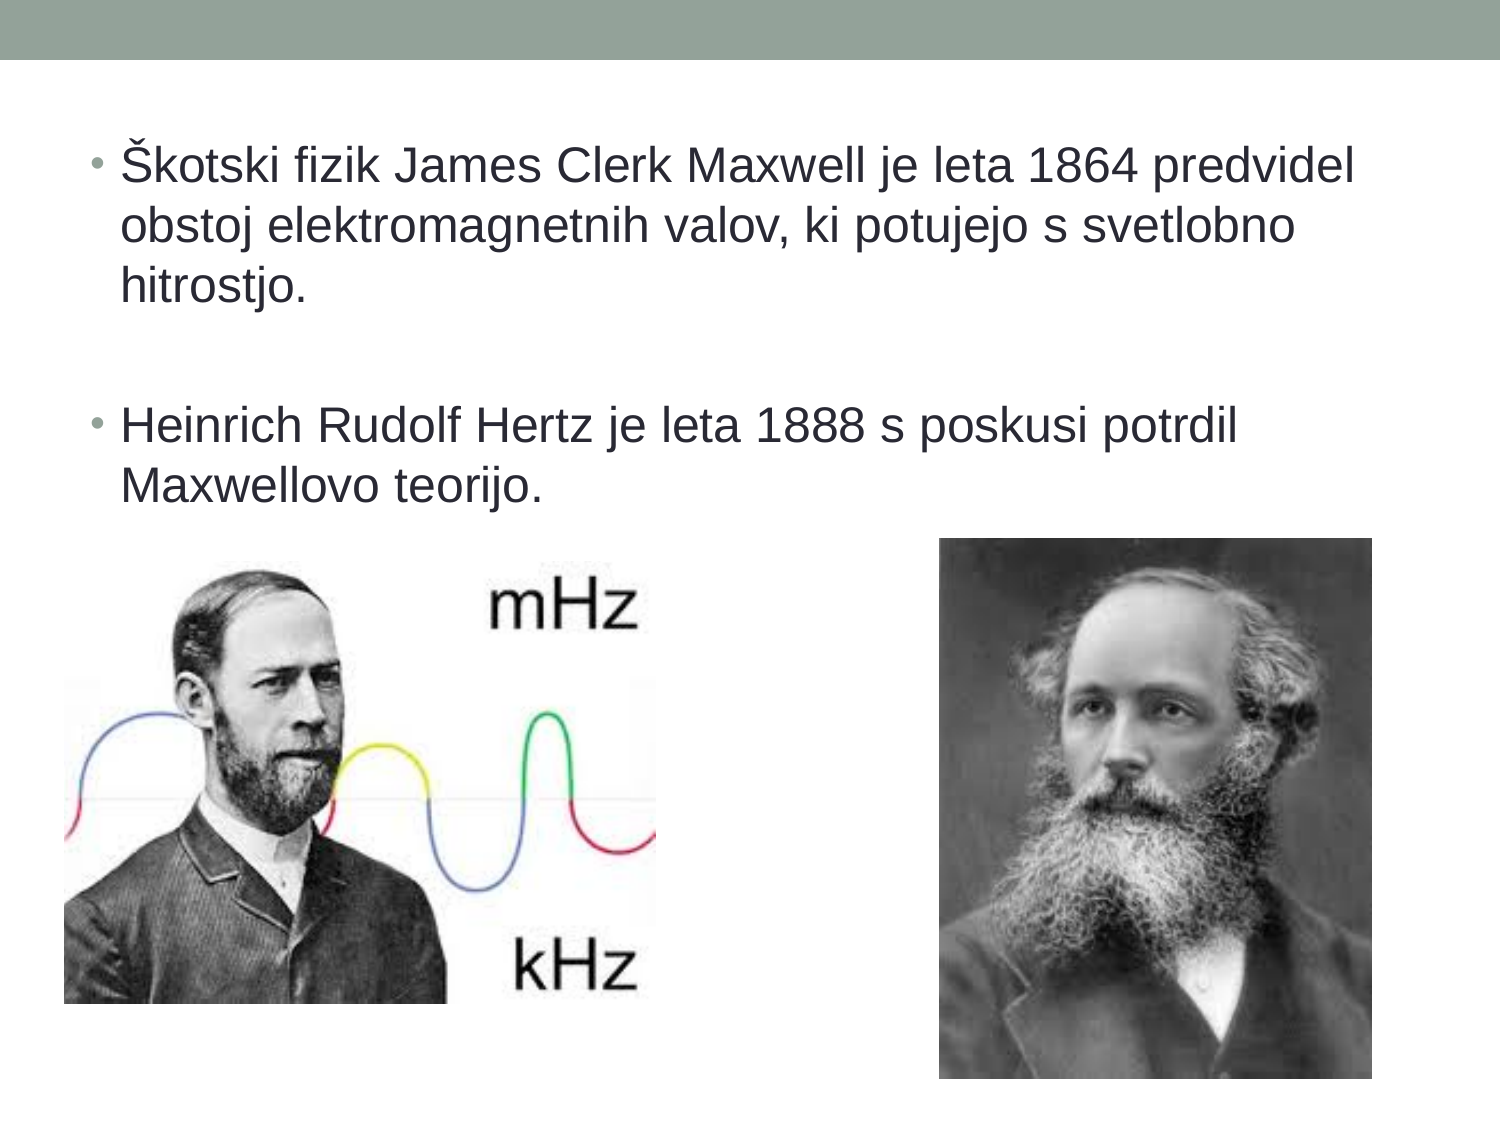

# Škotski fizik James Clerk Maxwell je leta 1864 predvidel obstoj elektromagnetnih valov, ki potujejo s svetlobno hitrostjo.
Heinrich Rudolf Hertz je leta 1888 s poskusi potrdil Maxwellovo teorijo.